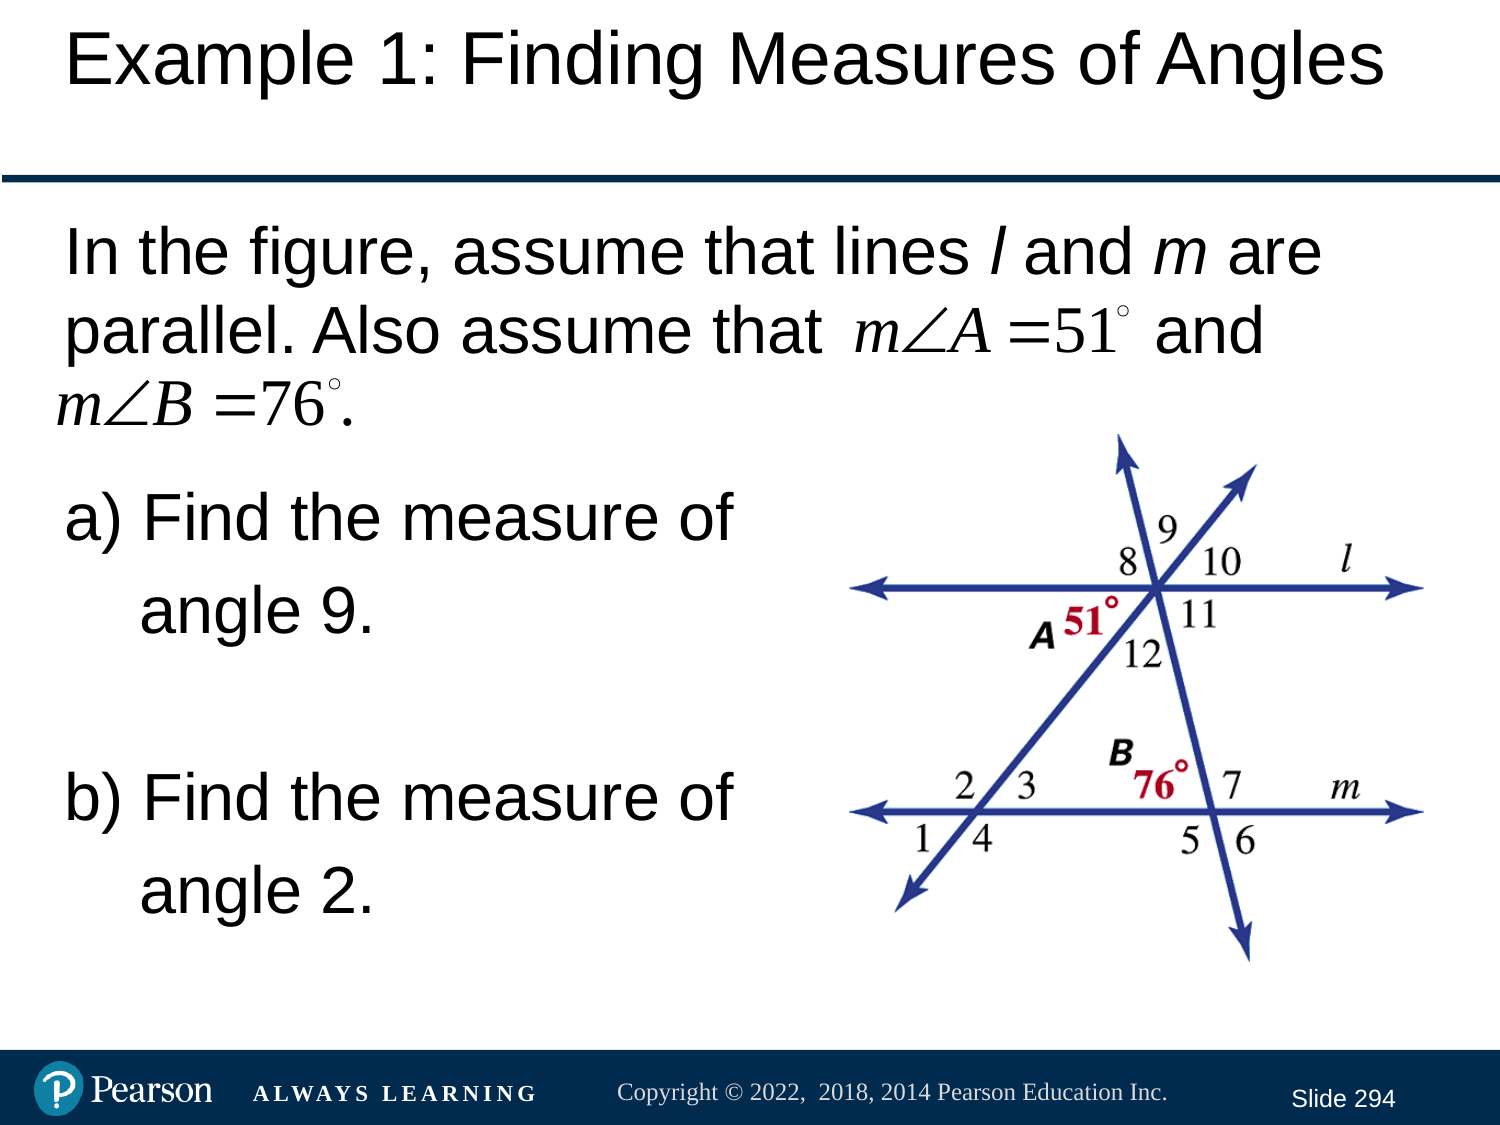

# Example 1: Finding Measures of Angles
In the figure, assume that lines l and m are parallel. Also assume that and
a) Find the measure of
	angle 9.
b) Find the measure of
	angle 2.